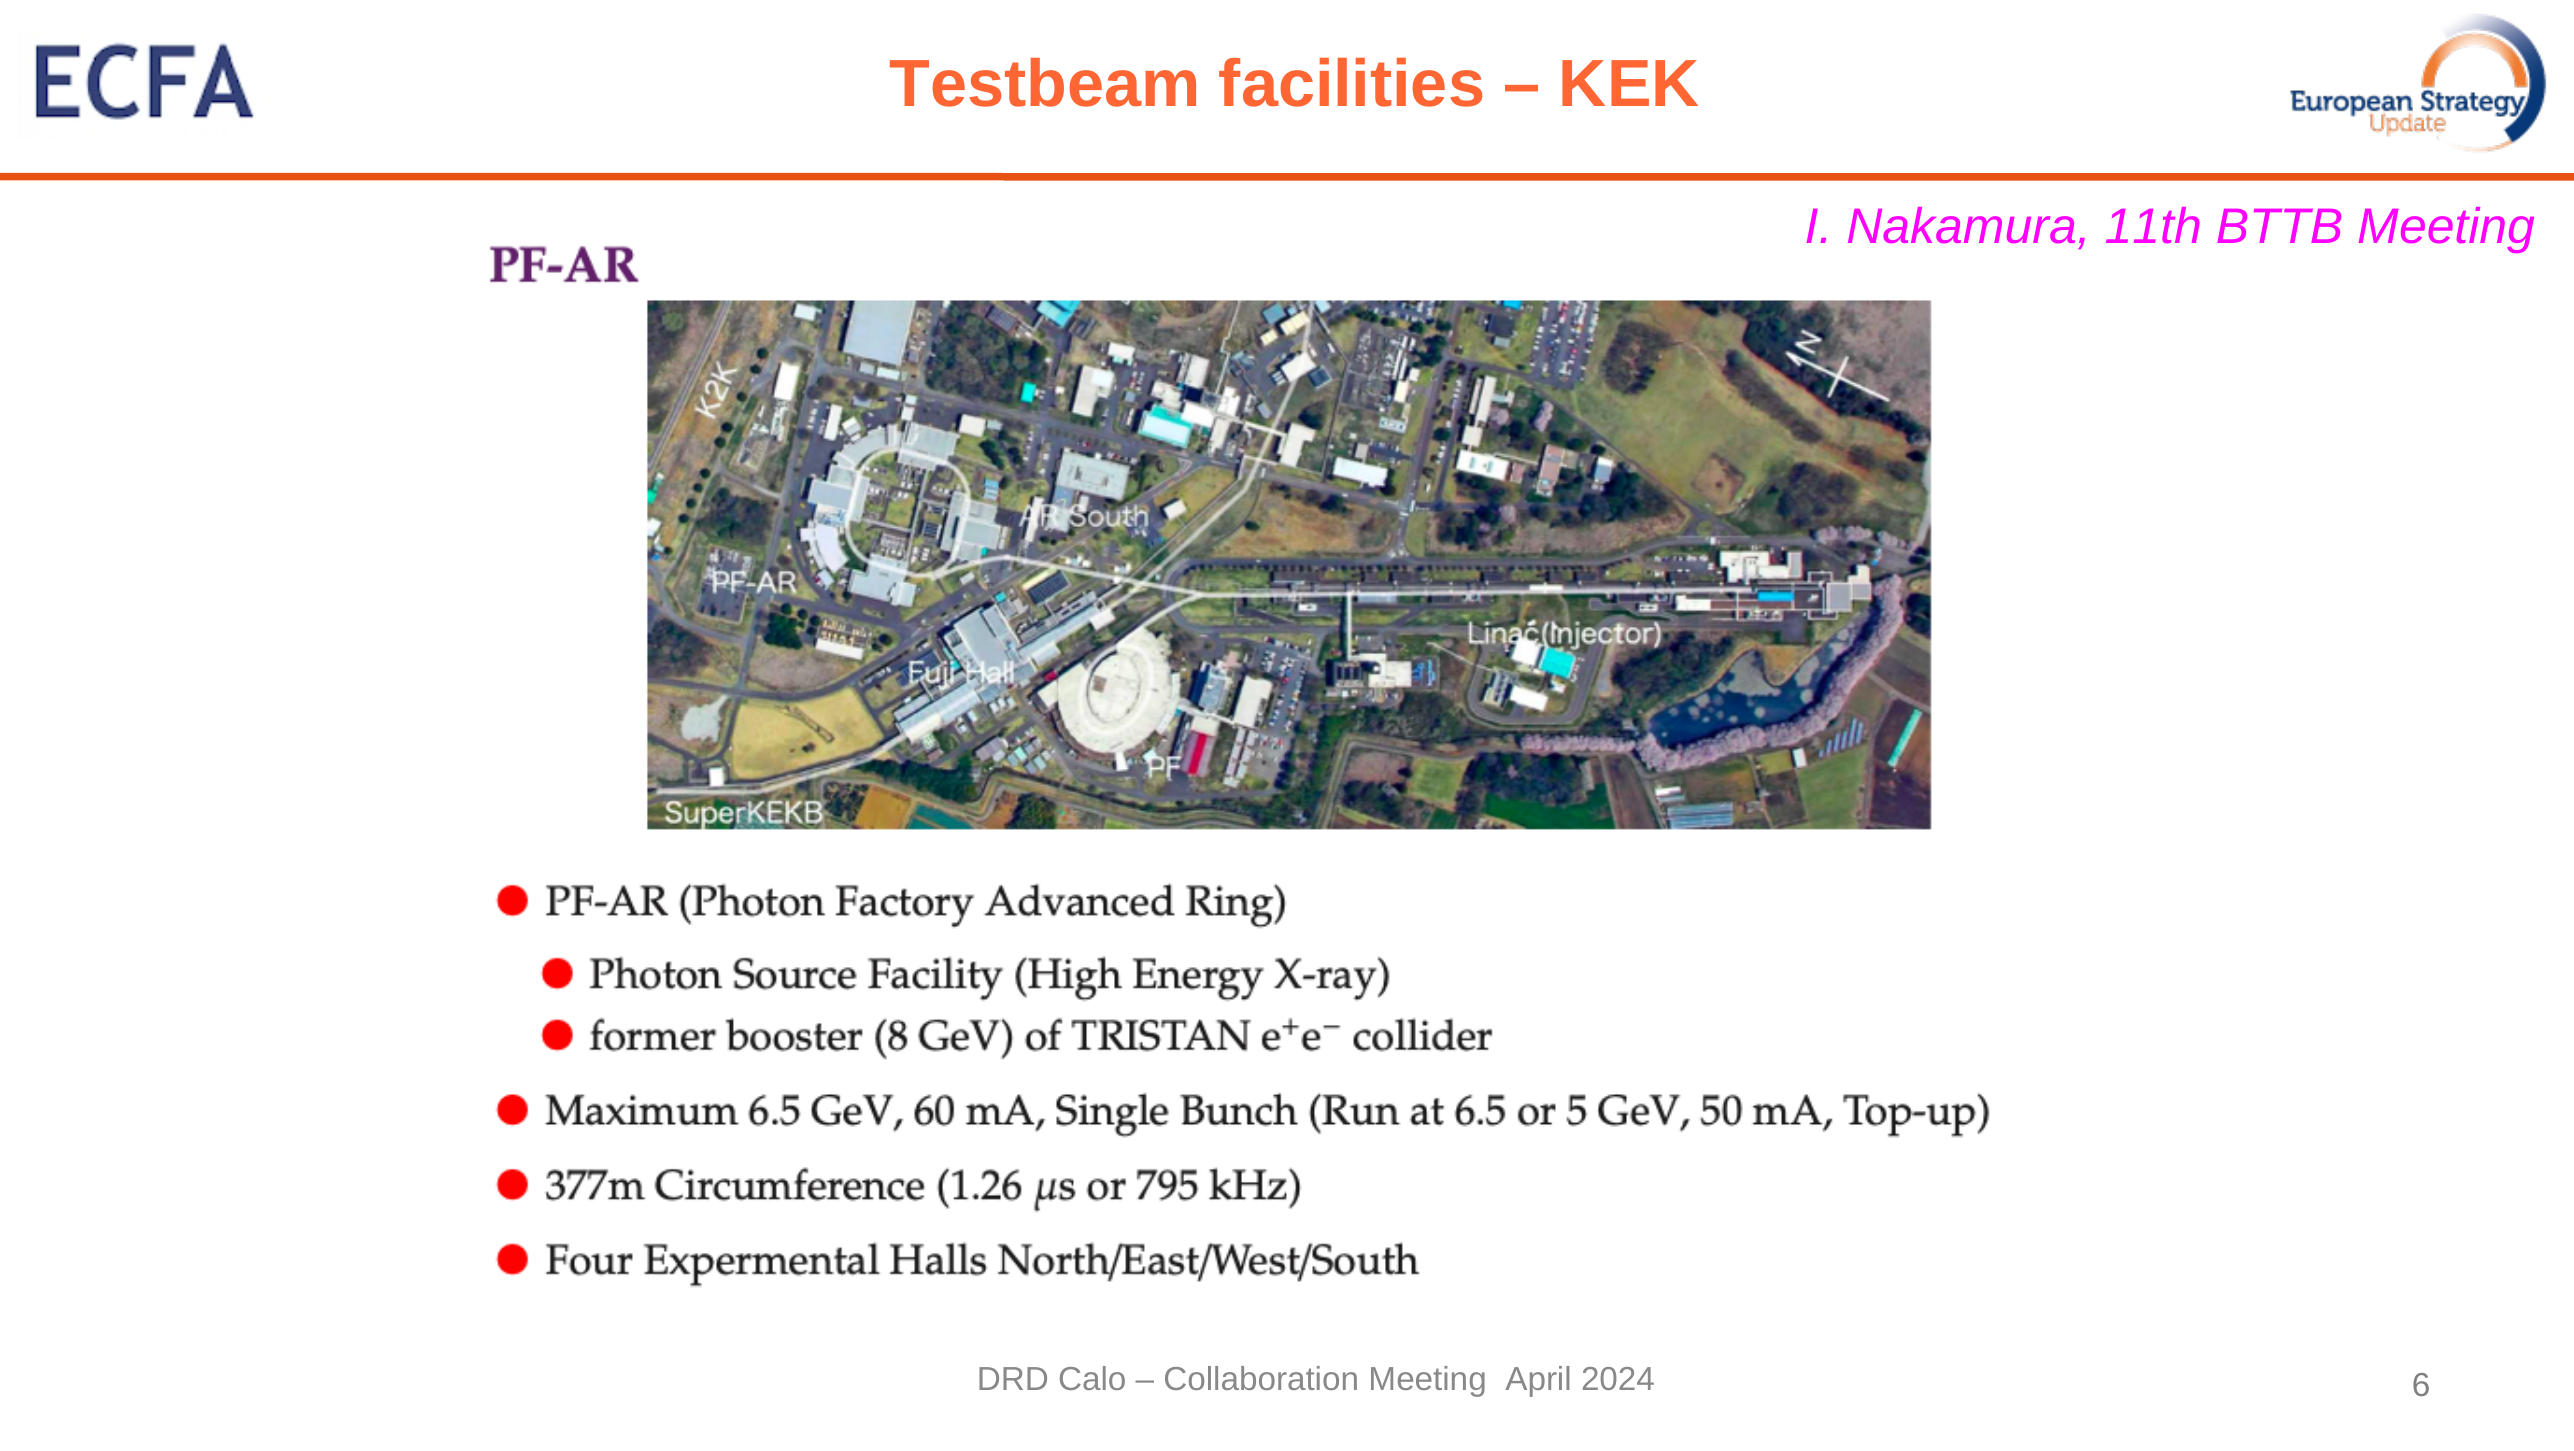

# Testbeam facilities – KEK
I. Nakamura, 11th BTTB Meeting
6